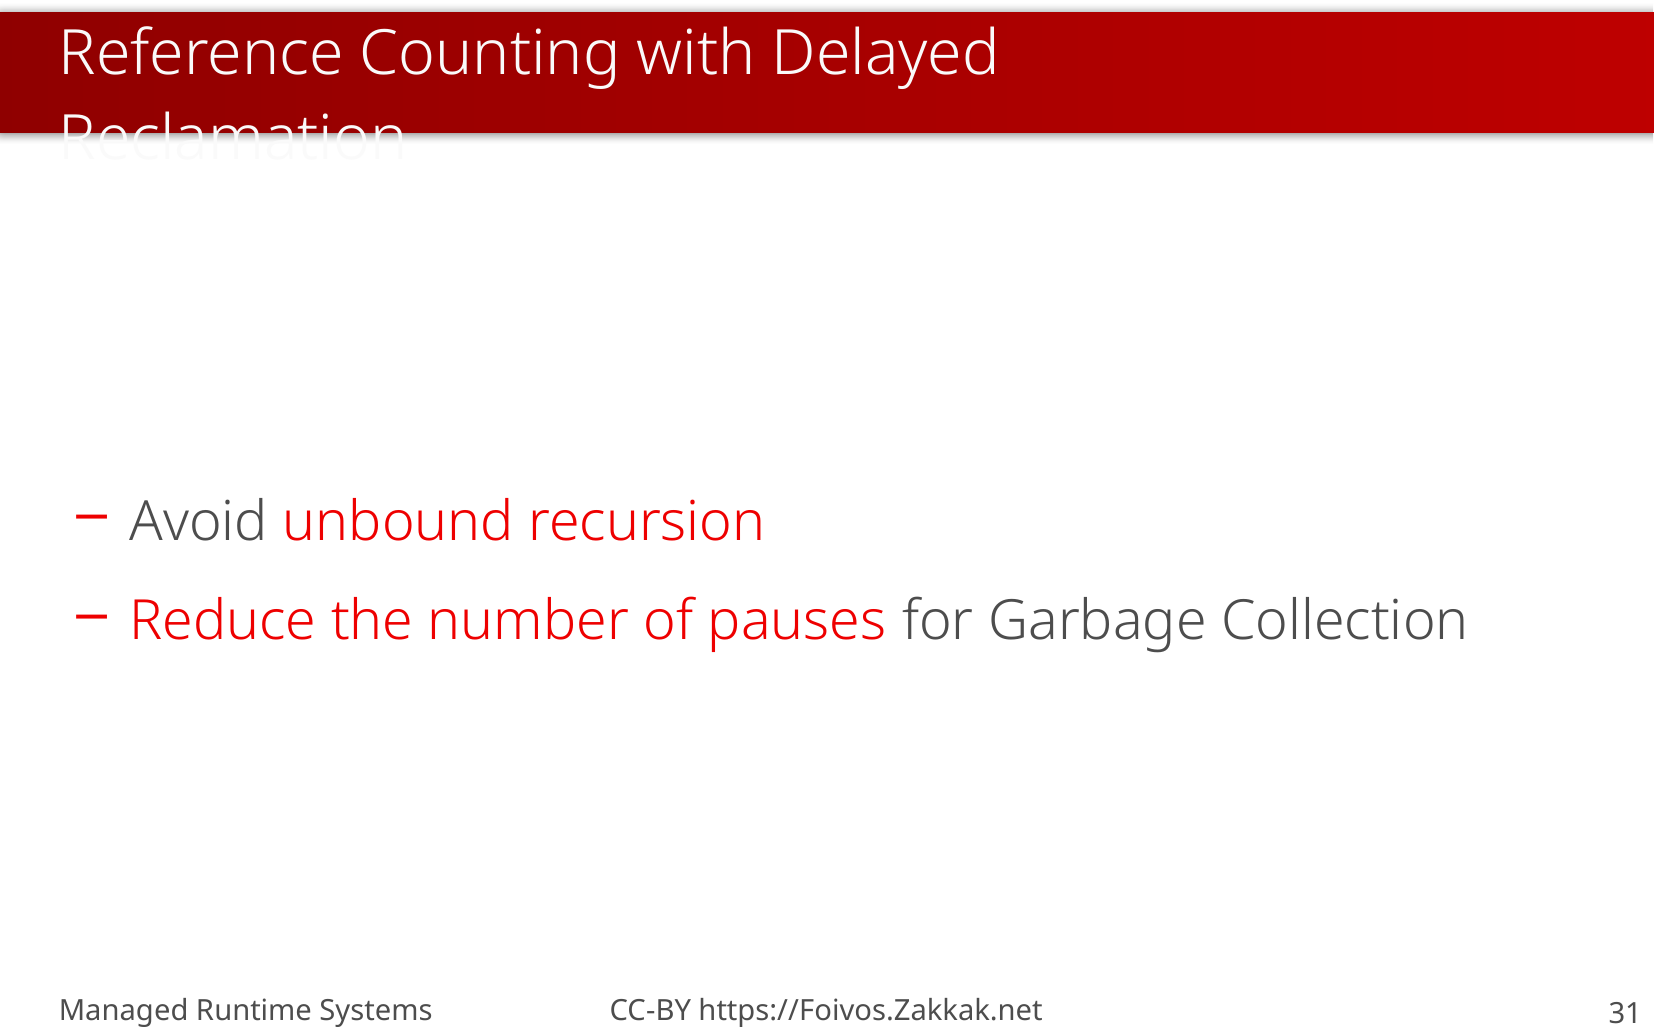

# Reference Counting with Delayed Reclamation
Avoid unbound recursion
Reduce the number of pauses for Garbage Collection
Managed Runtime Systems
CC-BY https://Foivos.Zakkak.net
31